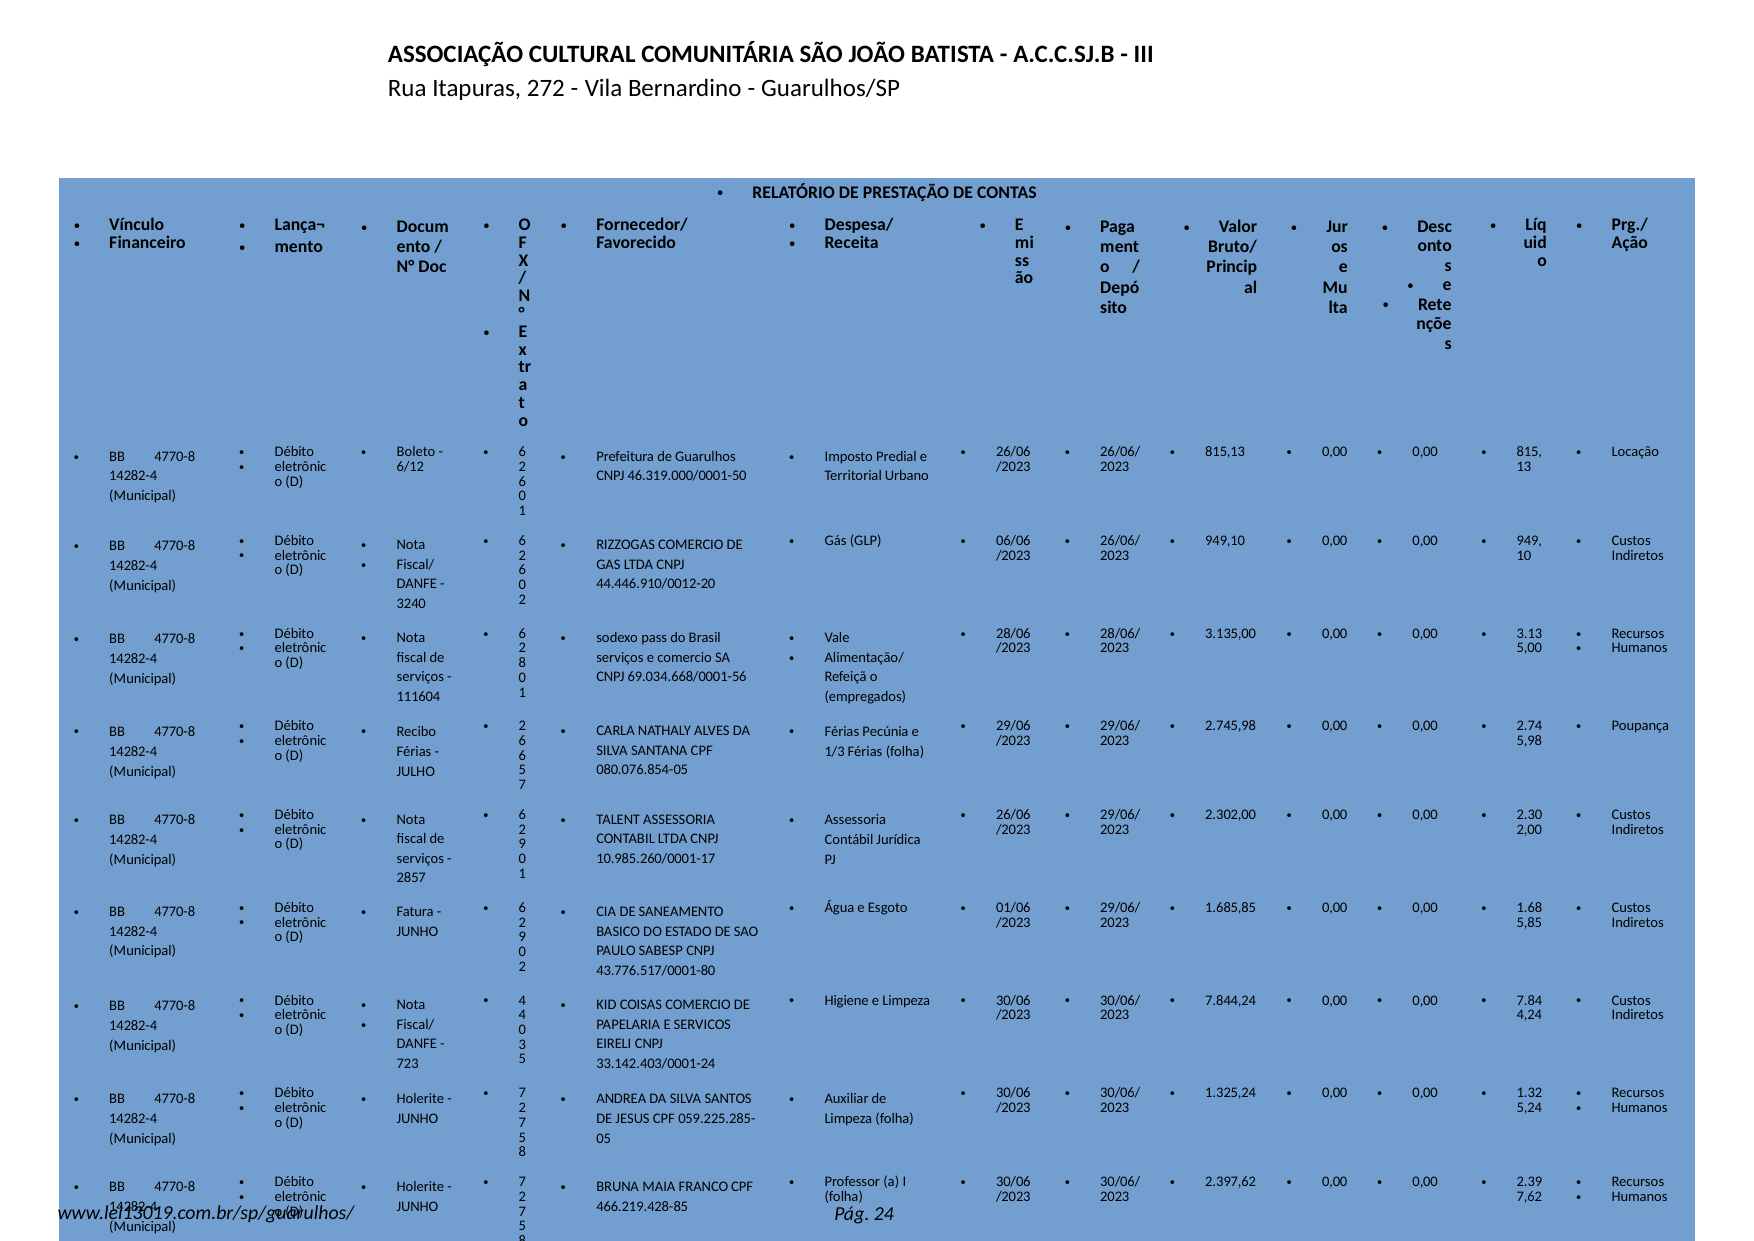

ASSOCIAÇÃO CULTURAL COMUNITÁRIA SÃO JOÃO BATISTA - A.C.C.SJ.B - III
Rua Itapuras, 272 - Vila Bernardino - Guarulhos/SP
| RELATÓRIO DE PRESTAÇÃO DE CONTAS | | | | | | | | | | | | |
| --- | --- | --- | --- | --- | --- | --- | --- | --- | --- | --- | --- | --- |
| Vínculo Financeiro | Lança¬ mento | Documento / N° Doc | OFX/N° Extrato | Fornecedor/ Favorecido | Despesa/ Receita | Emissão | Pagamento / Depósito | Valor Bruto/ Principal | Juros e Multa | Descontos e Retenções | Líquido | Prg./Ação |
| BB 4770-8 14282-4 (Municipal) | Débito eletrônico (D) | Boleto - 6/12 | 62601 | Prefeitura de Guarulhos CNPJ 46.319.000/0001-50 | Imposto Predial e Territorial Urbano | 26/06/2023 | 26/06/2023 | 815,13 | 0,00 | 0,00 | 815,13 | Locação |
| BB 4770-8 14282-4 (Municipal) | Débito eletrônico (D) | Nota Fiscal/DANFE -3240 | 62602 | RIZZOGAS COMERCIO DE GAS LTDA CNPJ 44.446.910/0012-20 | Gás (GLP) | 06/06/2023 | 26/06/2023 | 949,10 | 0,00 | 0,00 | 949,10 | Custos Indiretos |
| BB 4770-8 14282-4 (Municipal) | Débito eletrônico (D) | Nota fiscal de serviços -111604 | 62801 | sodexo pass do Brasil serviços e comercio SA CNPJ 69.034.668/0001-56 | Vale Alimentação/Refeiçã o (empregados) | 28/06/2023 | 28/06/2023 | 3.135,00 | 0,00 | 0,00 | 3.135,00 | Recursos Humanos |
| BB 4770-8 14282-4 (Municipal) | Débito eletrônico (D) | Recibo Férias -JULHO | 26657 | CARLA NATHALY ALVES DA SILVA SANTANA CPF 080.076.854-05 | Férias Pecúnia e 1/3 Férias (folha) | 29/06/2023 | 29/06/2023 | 2.745,98 | 0,00 | 0,00 | 2.745,98 | Poupança |
| BB 4770-8 14282-4 (Municipal) | Débito eletrônico (D) | Nota fiscal de serviços -2857 | 62901 | TALENT ASSESSORIA CONTABIL LTDA CNPJ 10.985.260/0001-17 | Assessoria Contábil Jurídica PJ | 26/06/2023 | 29/06/2023 | 2.302,00 | 0,00 | 0,00 | 2.302,00 | Custos Indiretos |
| BB 4770-8 14282-4 (Municipal) | Débito eletrônico (D) | Fatura -JUNHO | 62902 | CIA DE SANEAMENTO BASICO DO ESTADO DE SAO PAULO SABESP CNPJ 43.776.517/0001-80 | Água e Esgoto | 01/06/2023 | 29/06/2023 | 1.685,85 | 0,00 | 0,00 | 1.685,85 | Custos Indiretos |
| BB 4770-8 14282-4 (Municipal) | Débito eletrônico (D) | Nota Fiscal/DANFE -723 | 44035 | KID COISAS COMERCIO DE PAPELARIA E SERVICOS EIRELI CNPJ 33.142.403/0001-24 | Higiene e Limpeza | 30/06/2023 | 30/06/2023 | 7.844,24 | 0,00 | 0,00 | 7.844,24 | Custos Indiretos |
| BB 4770-8 14282-4 (Municipal) | Débito eletrônico (D) | Holerite -JUNHO | 72758 | ANDREA DA SILVA SANTOS DE JESUS CPF 059.225.285-05 | Auxiliar de Limpeza (folha) | 30/06/2023 | 30/06/2023 | 1.325,24 | 0,00 | 0,00 | 1.325,24 | Recursos Humanos |
| BB 4770-8 14282-4 (Municipal) | Débito eletrônico (D) | Holerite -JUNHO | 72758 | BRUNA MAIA FRANCO CPF 466.219.428-85 | Professor (a) I (folha) | 30/06/2023 | 30/06/2023 | 2.397,62 | 0,00 | 0,00 | 2.397,62 | Recursos Humanos |
| BB 4770-8 14282-4 (Municipal) | Débito eletrônico (D) | Holerite -JUNHO | 72758 | CARLA NATHALY ALVES DA SILVA SANTANA CPF 080.076.854-05 | Assistente Administrativo (folha) | 30/06/2023 | 30/06/2023 | 1.935,84 | 0,00 | 0,00 | 1.935,84 | Recursos Humanos |
| BB 4770-8 14282-4 (Municipal) | Débito eletrônico (D) | Holerite -JUNHO | 72758 | CLECIA MARIA AVELINO DE BRITO CPF 066.319.524-17 | Professor (a) I (folha) | 30/06/2023 | 30/06/2023 | 2.397,62 | 0,00 | 0,00 | 2.397,62 | Recursos Humanos |
| BB 4770-8 14282-4 (Municipal) | Débito eletrônico (D) | Holerite -JUNHO | 72758 | EDNA MOIZINHO DA SILVA CPF 350.013.758-00 | Professor (a) I (folha) | 30/06/2023 | 30/06/2023 | 2.397,62 | 0,00 | 0,00 | 2.397,62 | Recursos Humanos |
| BB 4770-8 14282-4 (Municipal) | Débito eletrônico (D) | Holerite -JUNHO | 72758 | FABIANA LEROS ROCHA CPF 328.609.458-73 | Professor (a) I (folha) | 30/06/2023 | 30/06/2023 | 2.397,62 | 0,00 | 0,00 | 2.397,62 | Recursos Humanos |
| BB 4770-8 14282-4 (Municipal) | Débito eletrônico (D) | Holerite -JUNHO | 72758 | FABIANA QUIRINO DA SILVA CPF 377.792.128-90 | Diretor (a) (folha) | 30/06/2023 | 30/06/2023 | 5.775,61 | 0,00 | 0,00 | 5.775,61 | Recursos Humanos |
www.lei13019.com.br/sp/guarulhos/
Pág. 24